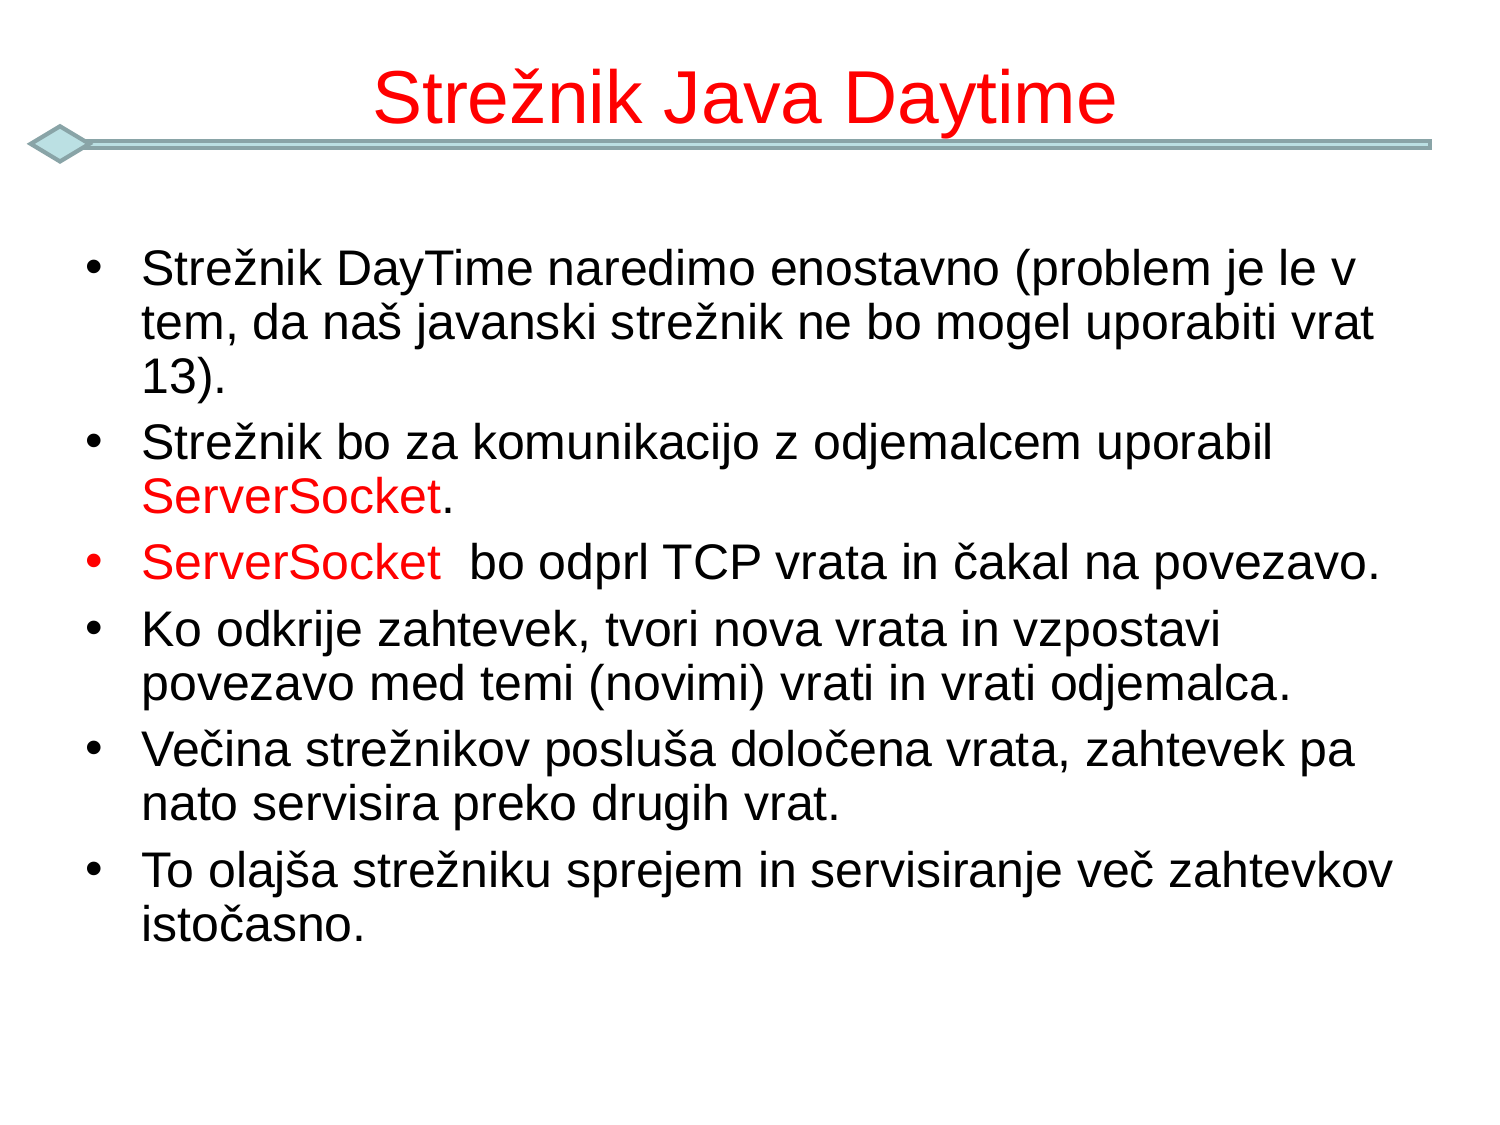

# Strežnik Java Daytime
Strežnik DayTime naredimo enostavno (problem je le v tem, da naš javanski strežnik ne bo mogel uporabiti vrat 13).
Strežnik bo za komunikacijo z odjemalcem uporabil ServerSocket.
ServerSocket bo odprl TCP vrata in čakal na povezavo.
Ko odkrije zahtevek, tvori nova vrata in vzpostavi povezavo med temi (novimi) vrati in vrati odjemalca.
Večina strežnikov posluša določena vrata, zahtevek pa nato servisira preko drugih vrat.
To olajša strežniku sprejem in servisiranje več zahtevkov istočasno.